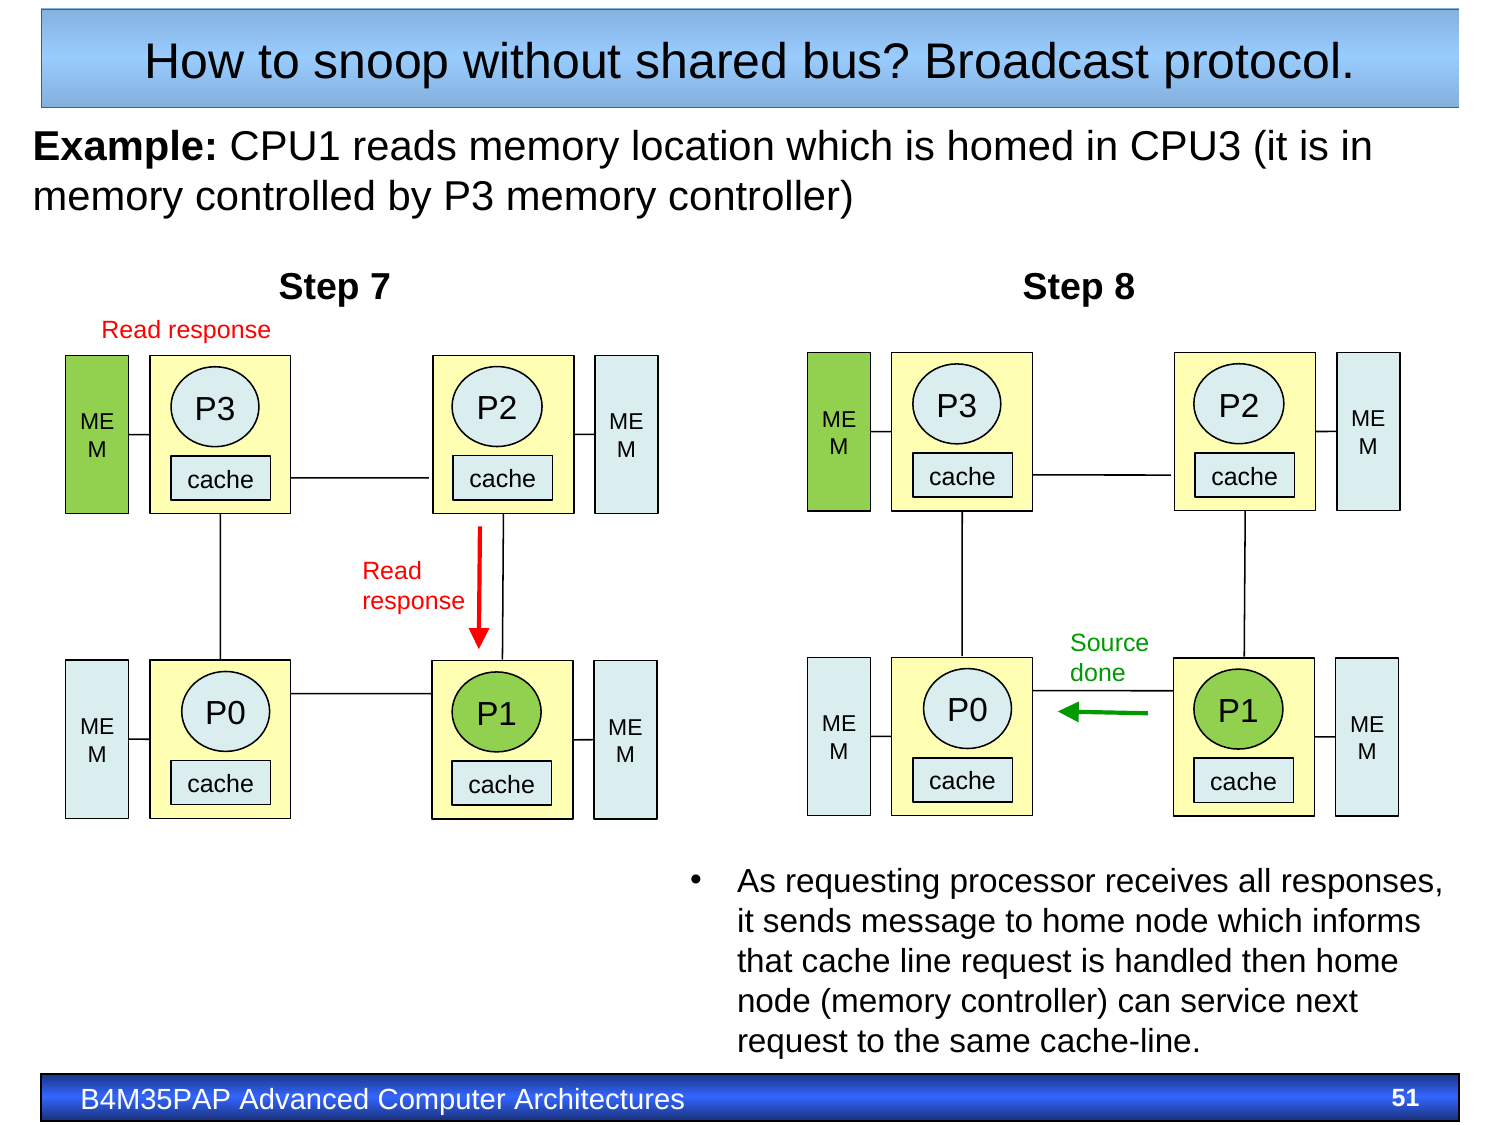

How to snoop without shared bus? Broadcast protocol.
# Example: CPU1 reads memory location which is homed in CPU3 (it is in memory controlled by P3 memory controller)
Step 7
Step 8
Read response
P2
cache
MEM
MEM
P3
cache
P2
cache
MEM
MEM
P3
cache
Read response
Source done
MEM
P0
cache
P1
cache
MEM
MEM
P0
cache
P1
cache
MEM
As requesting processor receives all responses, it sends message to home node which informs that cache line request is handled then home node (memory controller) can service next request to the same cache-line.